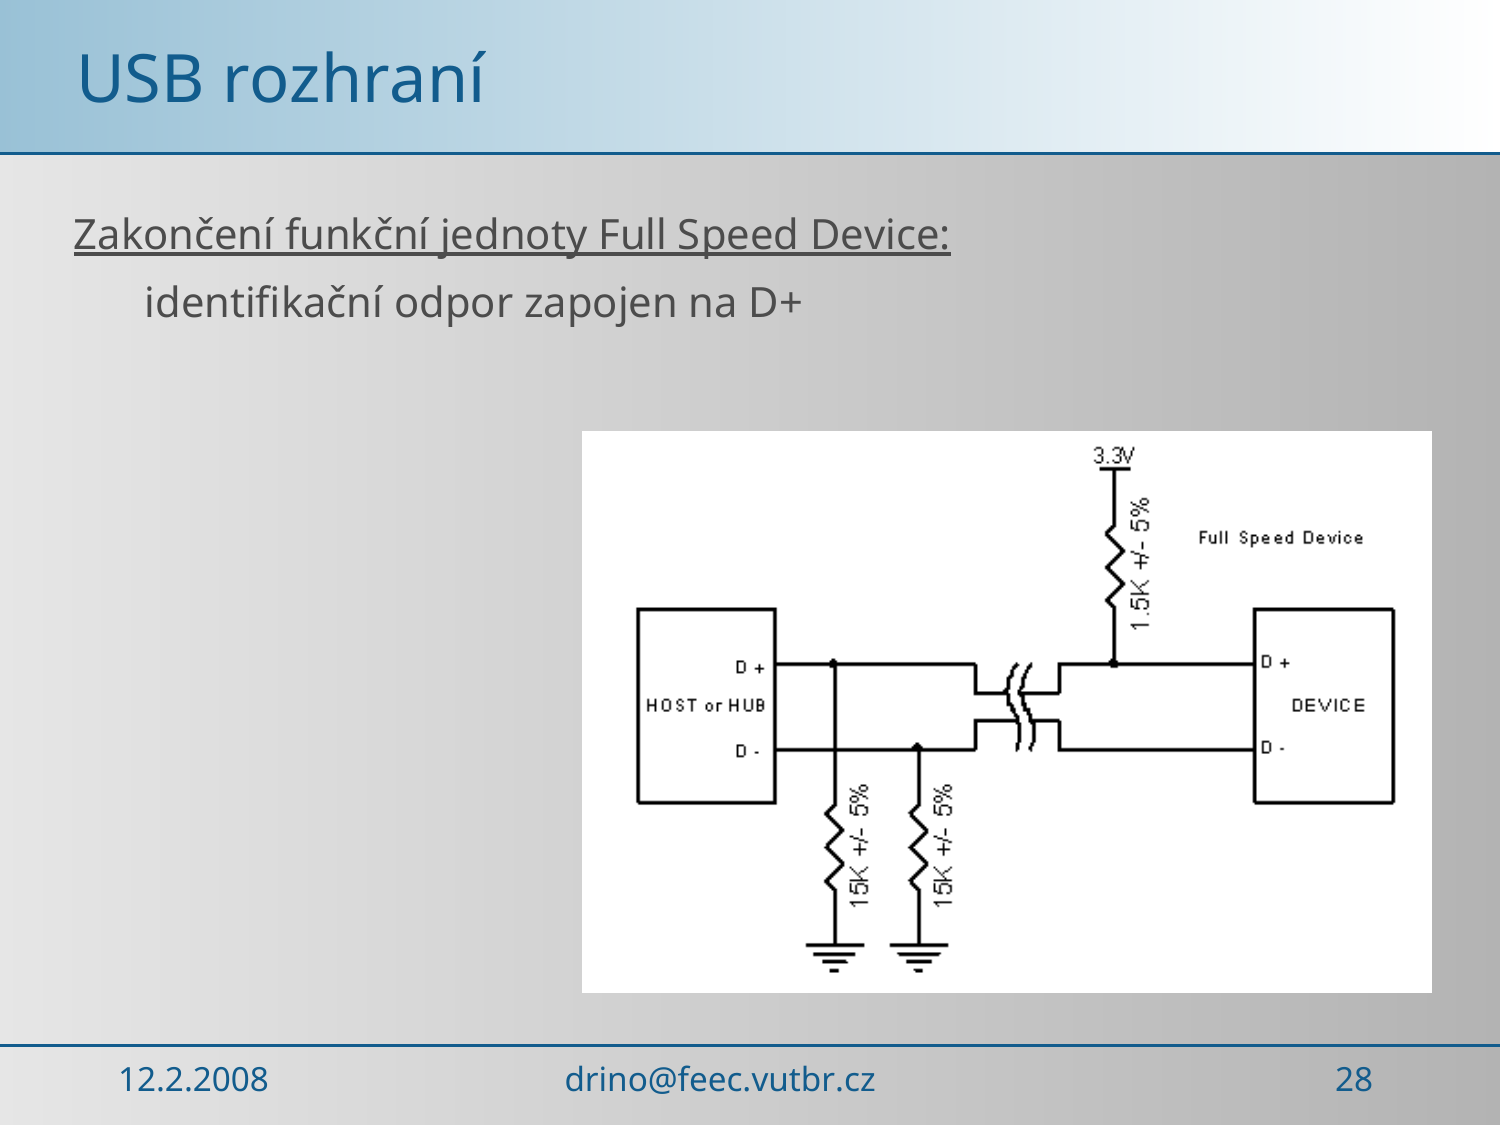

# USB rozhraní
Zakončení funkční jednoty Full Speed Device:
identifikační odpor zapojen na D+
12.2.2008
drino@feec.vutbr.cz